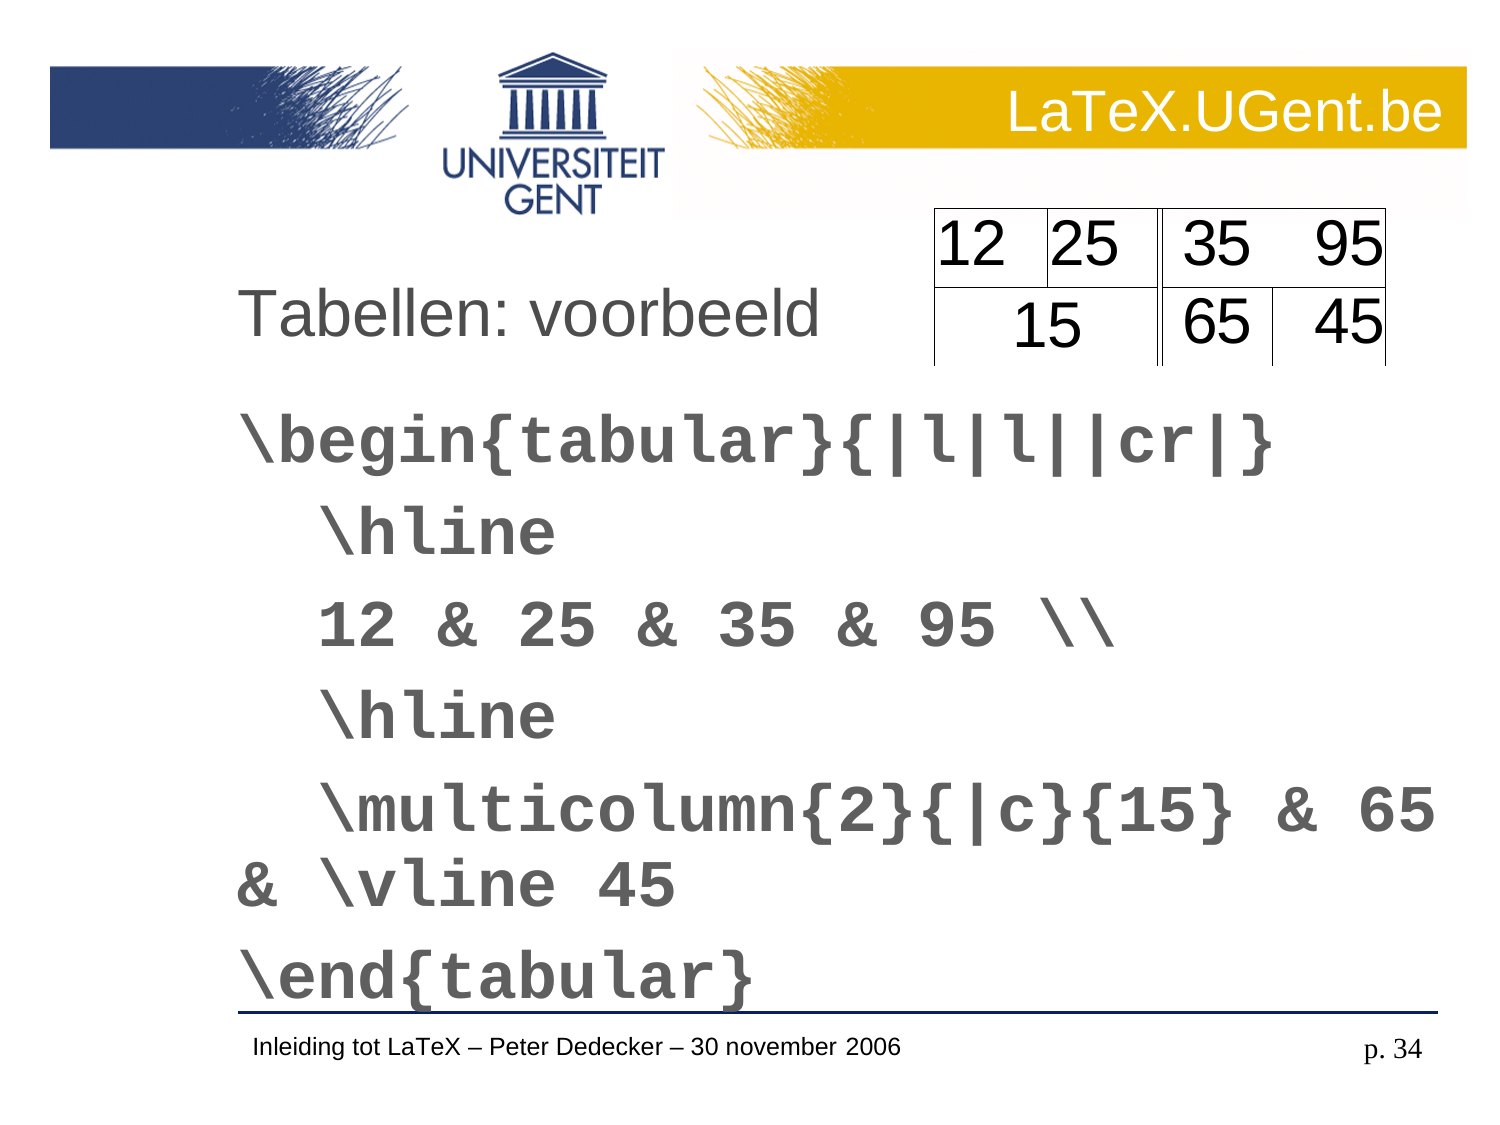

# Tabellen: voorbeeld
\begin{tabular}{|l|l||cr|}
 \hline
 12 & 25 & 35 & 95 \\
 \hline
 \multicolumn{2}{|c}{15} & 65 & \vline 45
\end{tabular}
34